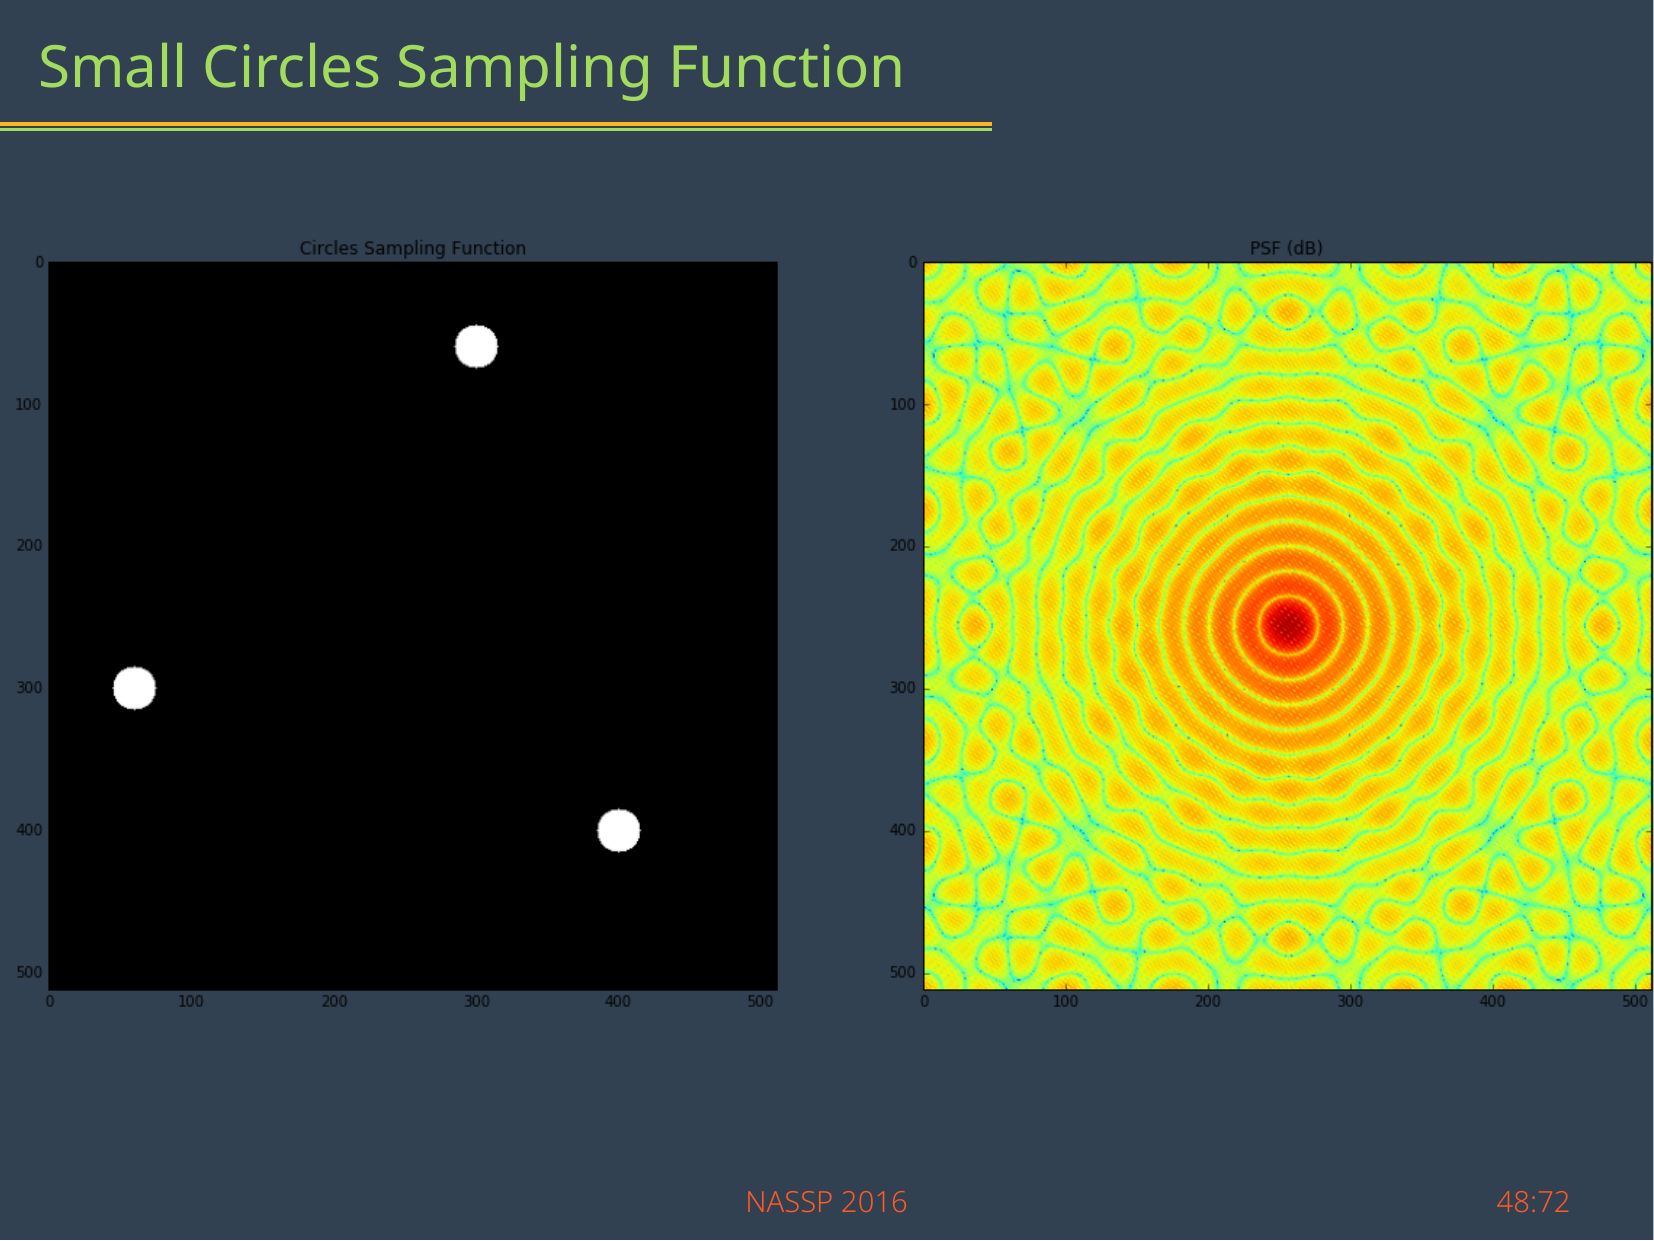

Small Circles Sampling Function
NASSP 2016
48